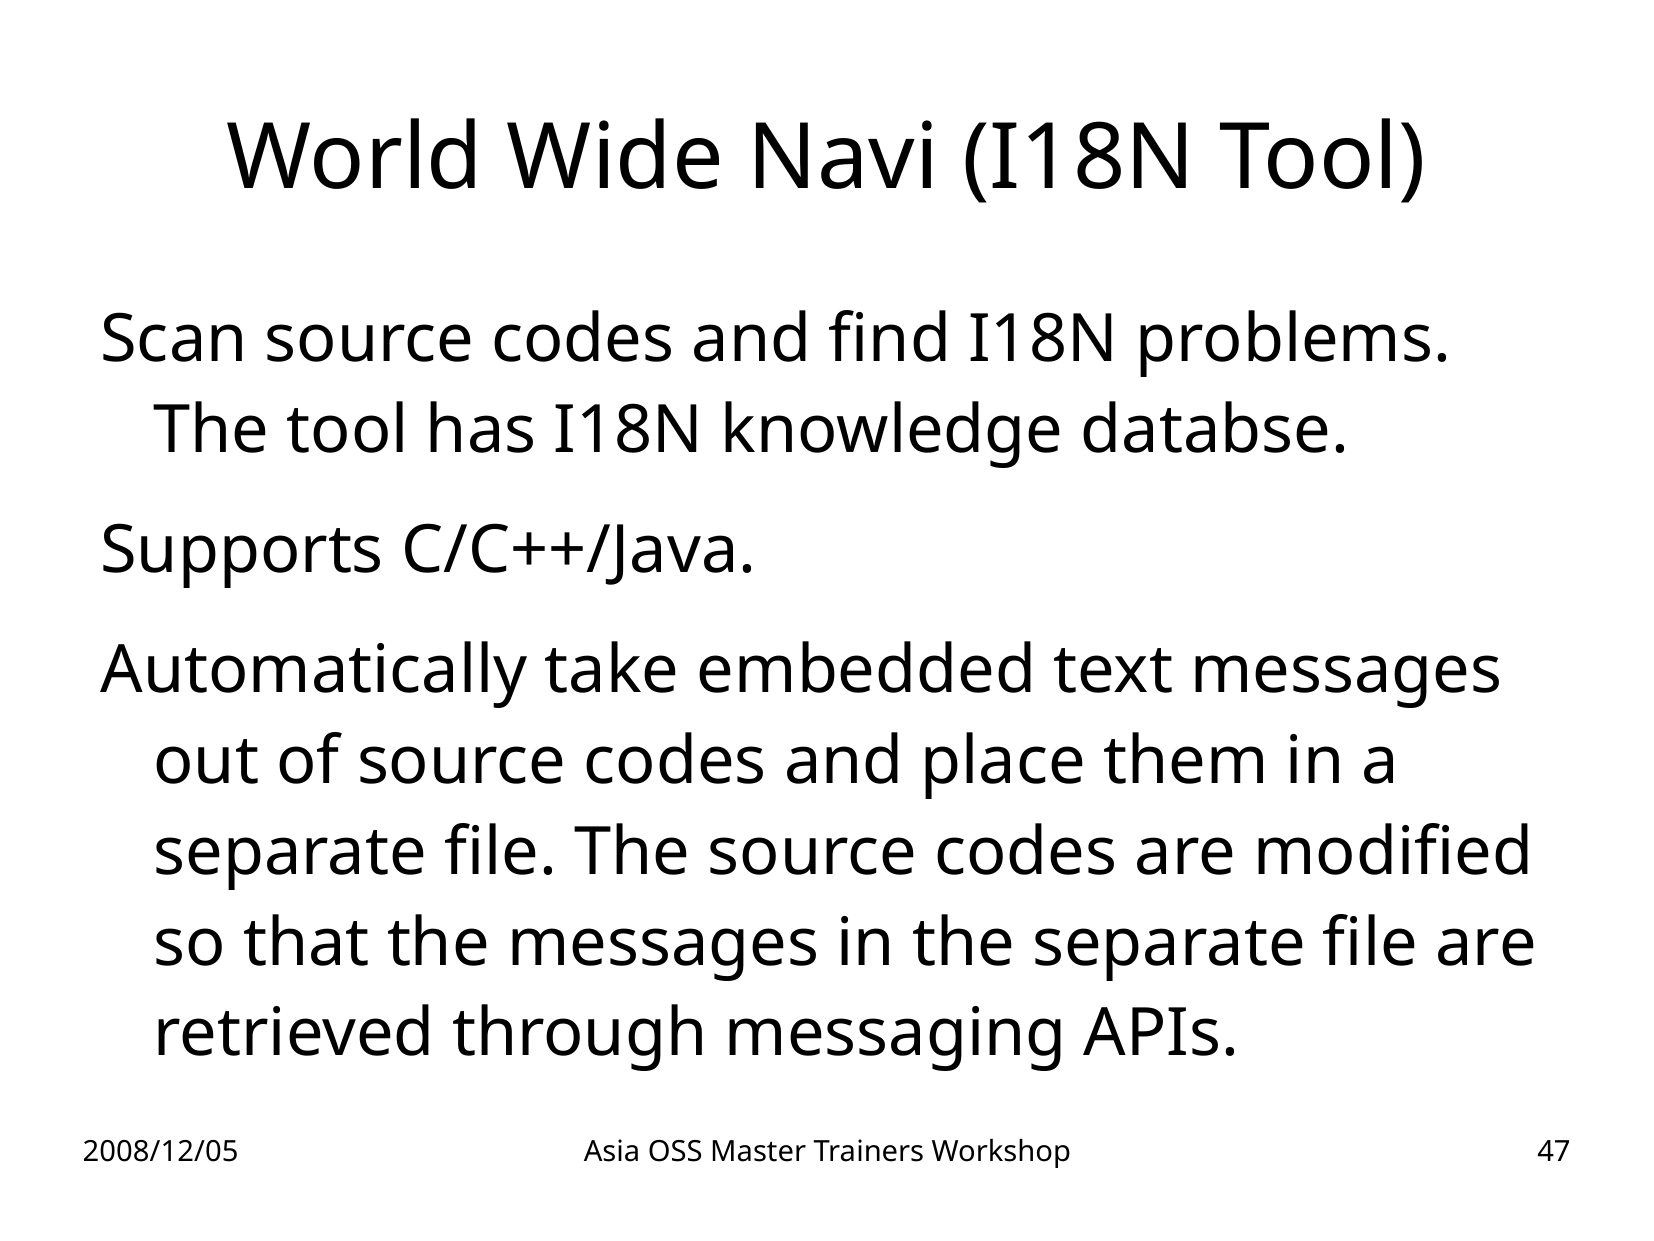

# World Wide Navi (I18N Tool)
Scan source codes and find I18N problems.
The tool has I18N knowledge databse.
Supports C/C++/Java.
Automatically take embedded text messages out of source codes and place them in a separate file. The source codes are modified so that the messages in the separate file are retrieved through messaging APIs.
2008/12/05
Asia OSS Master Trainers Workshop
47